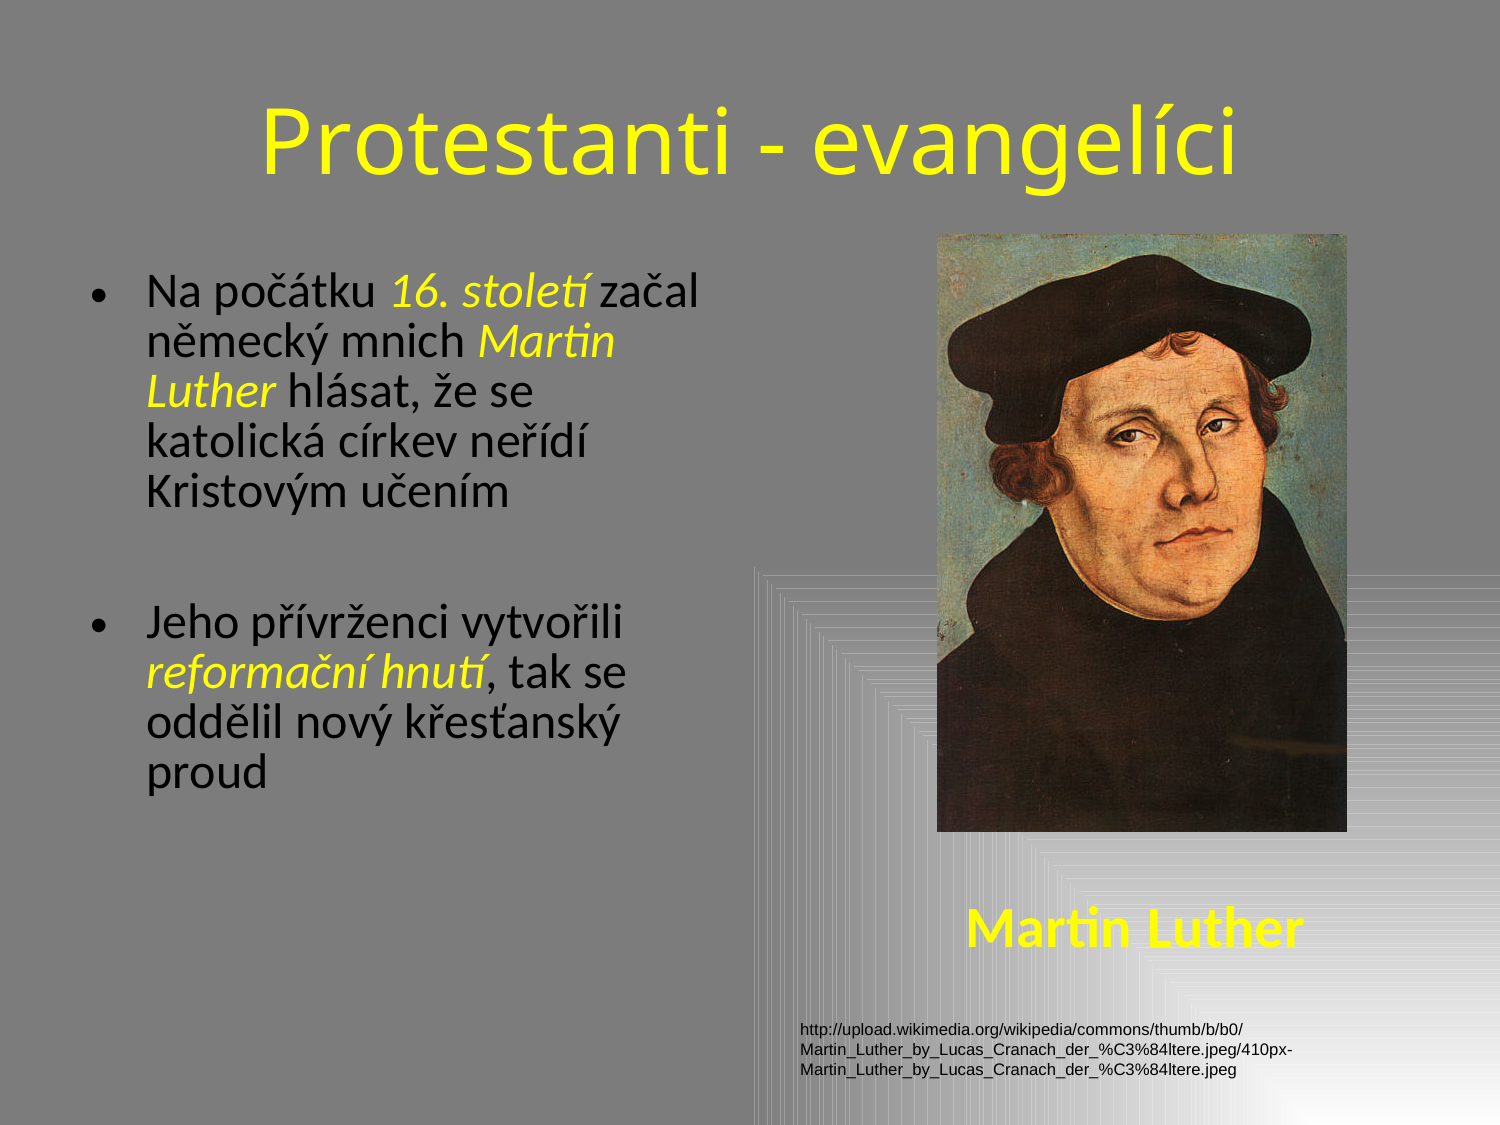

# Protestanti - evangelíci
Na počátku 16. století začal německý mnich Martin Luther hlásat, že se katolická církev neřídí Kristovým učením
Jeho přívrženci vytvořili reformační hnutí, tak se oddělil nový křesťanský proud
Martin Luther
http://upload.wikimedia.org/wikipedia/commons/thumb/b/b0/Martin_Luther_by_Lucas_Cranach_der_%C3%84ltere.jpeg/410px-Martin_Luther_by_Lucas_Cranach_der_%C3%84ltere.jpeg